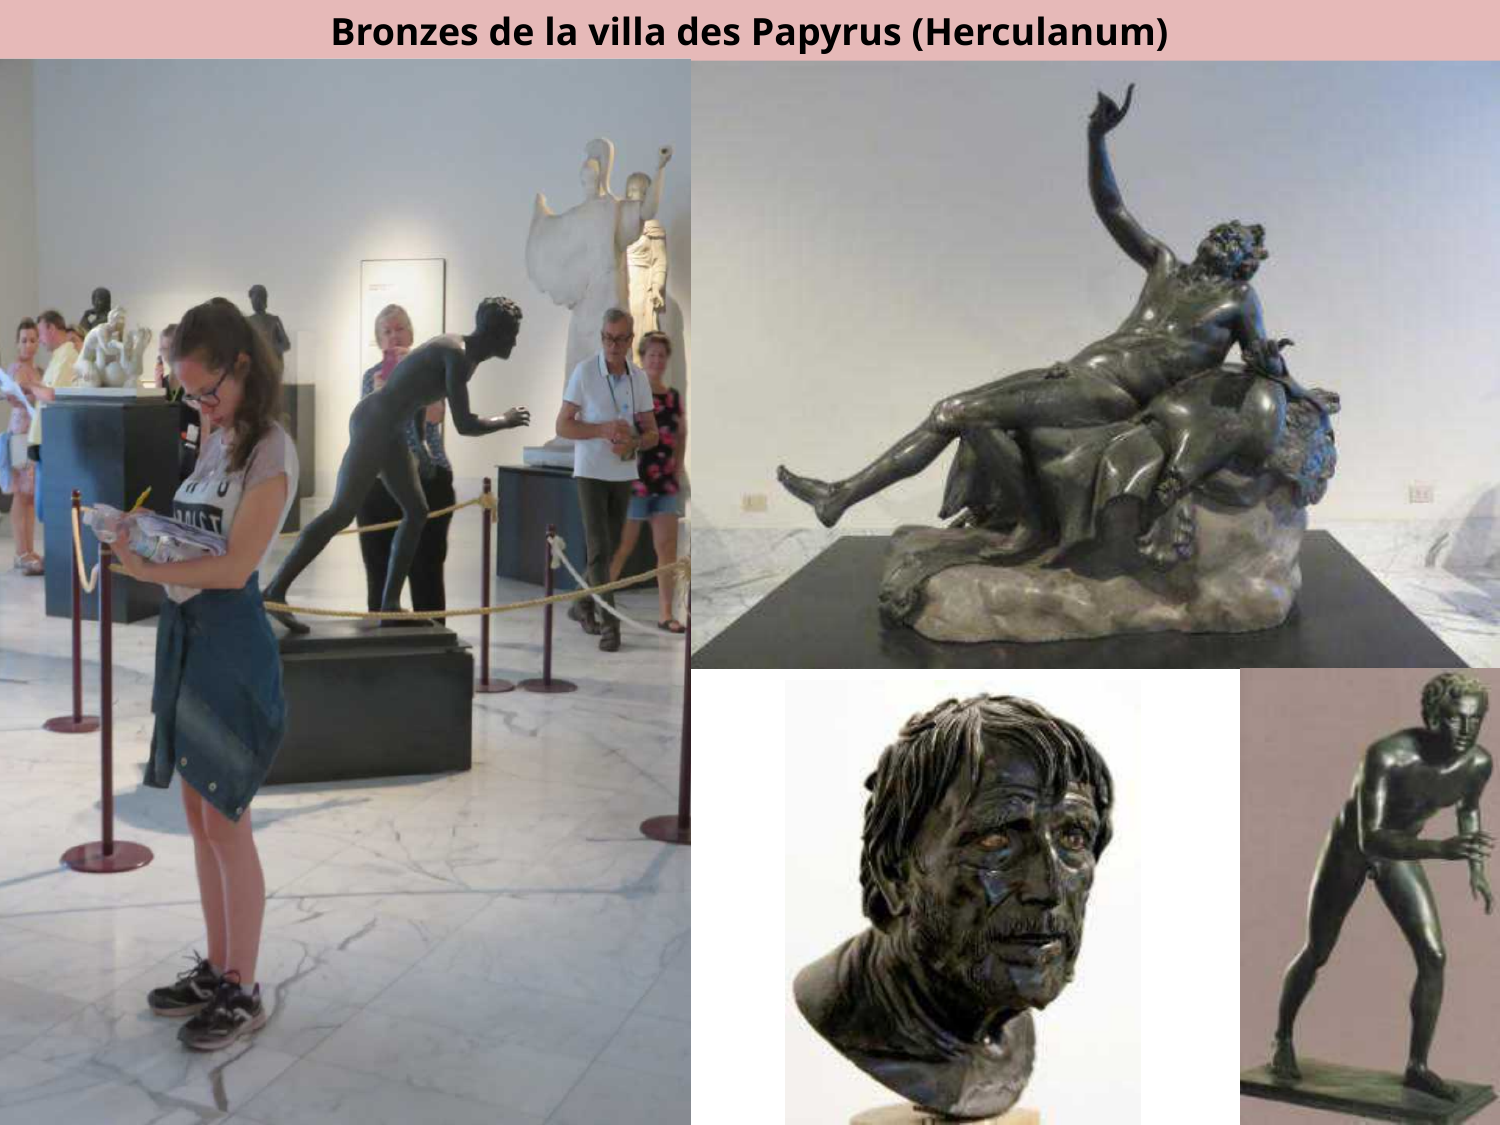

Bronzes de la villa des Papyrus (Herculanum)